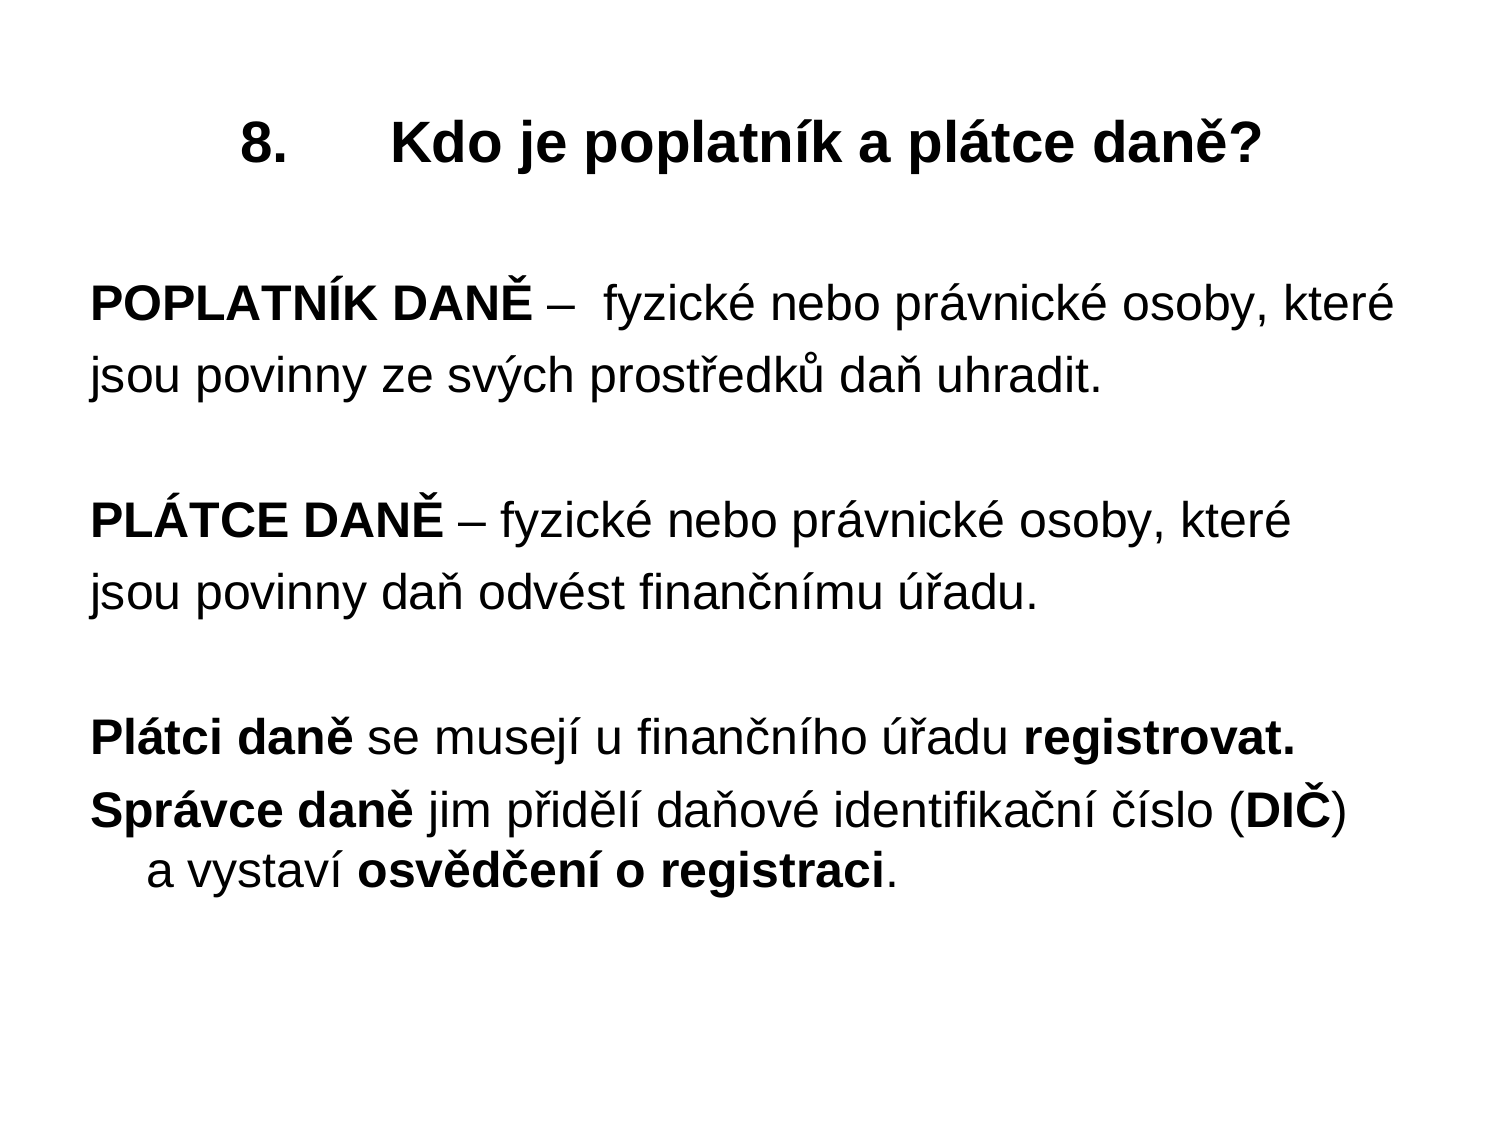

# 8.	Kdo je poplatník a plátce daně?
POPLATNÍK DANĚ – fyzické nebo právnické osoby, které
jsou povinny ze svých prostředků daň uhradit.
PLÁTCE DANĚ – fyzické nebo právnické osoby, které
jsou povinny daň odvést finančnímu úřadu.
Plátci daně se musejí u finančního úřadu registrovat.
Správce daně jim přidělí daňové identifikační číslo (DIČ)
a vystaví osvědčení o registraci.